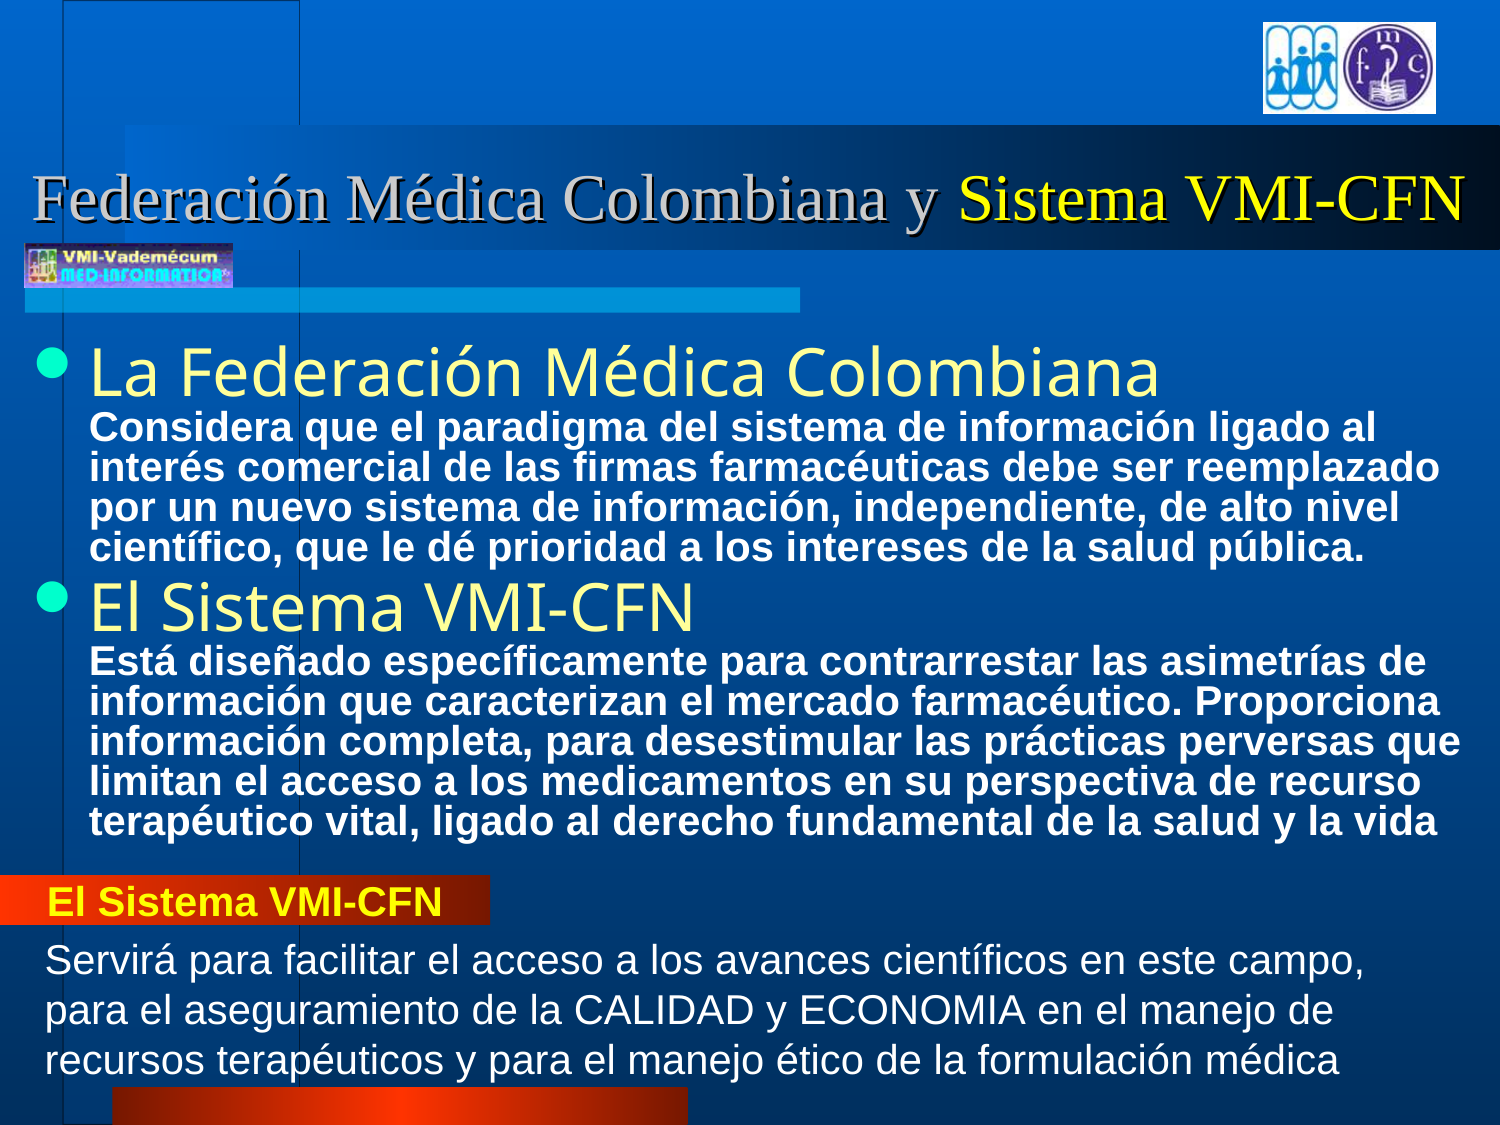

Federación Médica Colombiana y Sistema VMI-CFN
# La Federación Médica Colombiana Considera que el paradigma del sistema de información ligado al interés comercial de las firmas farmacéuticas debe ser reemplazado por un nuevo sistema de información, independiente, de alto nivel científico, que le dé prioridad a los intereses de la salud pública.
El Sistema VMI-CFN
Está diseñado específicamente para contrarrestar las asimetrías de información que caracterizan el mercado farmacéutico. Proporciona información completa, para desestimular las prácticas perversas que limitan el acceso a los medicamentos en su perspectiva de recurso terapéutico vital, ligado al derecho fundamental de la salud y la vida
El Sistema VMI-CFN
Servirá para facilitar el acceso a los avances científicos en este campo,
para el aseguramiento de la CALIDAD y ECONOMIA en el manejo de recursos terapéuticos y para el manejo ético de la formulación médica